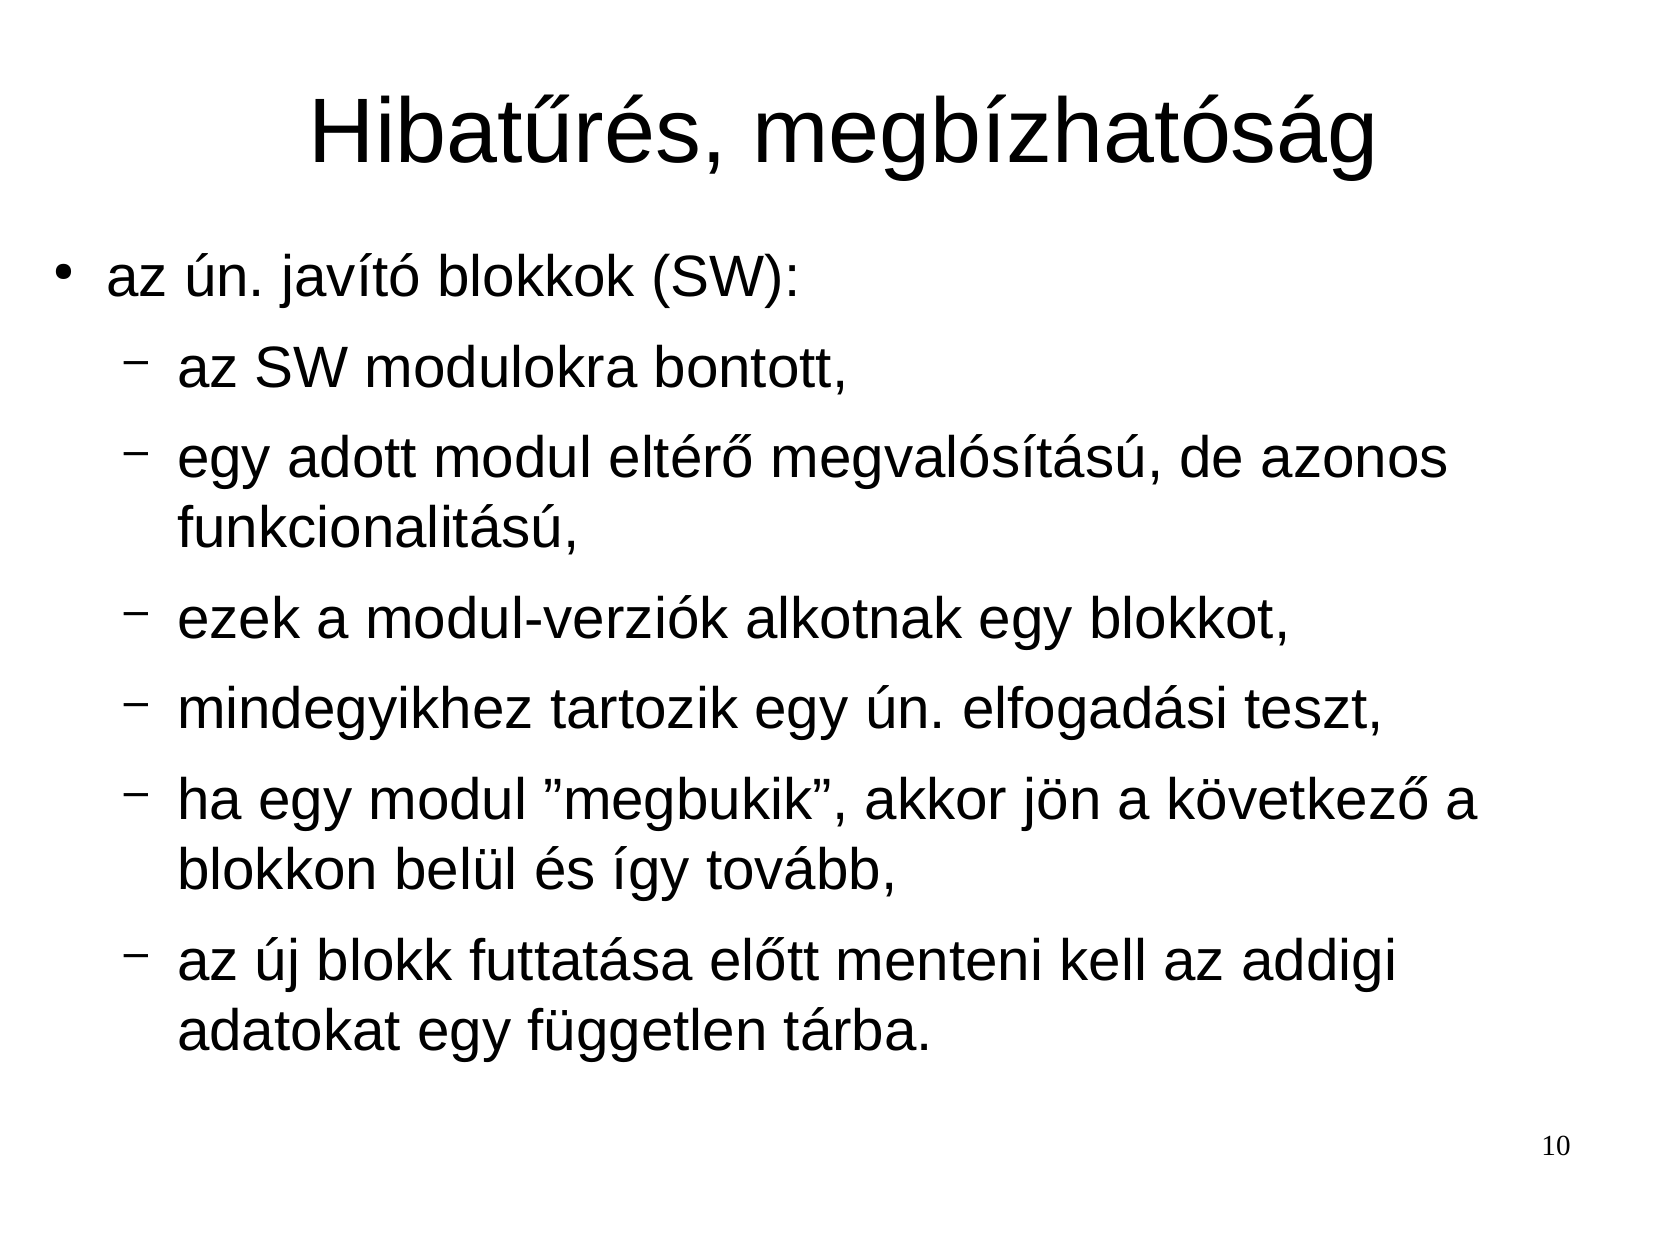

# Hibatűrés, megbízhatóság
az ún. javító blokkok (SW):
az SW modulokra bontott,
egy adott modul eltérő megvalósítású, de azonos funkcionalitású,
ezek a modul-verziók alkotnak egy blokkot,
mindegyikhez tartozik egy ún. elfogadási teszt,
ha egy modul ”megbukik”, akkor jön a következő a blokkon belül és így tovább,
az új blokk futtatása előtt menteni kell az addigi adatokat egy független tárba.
10